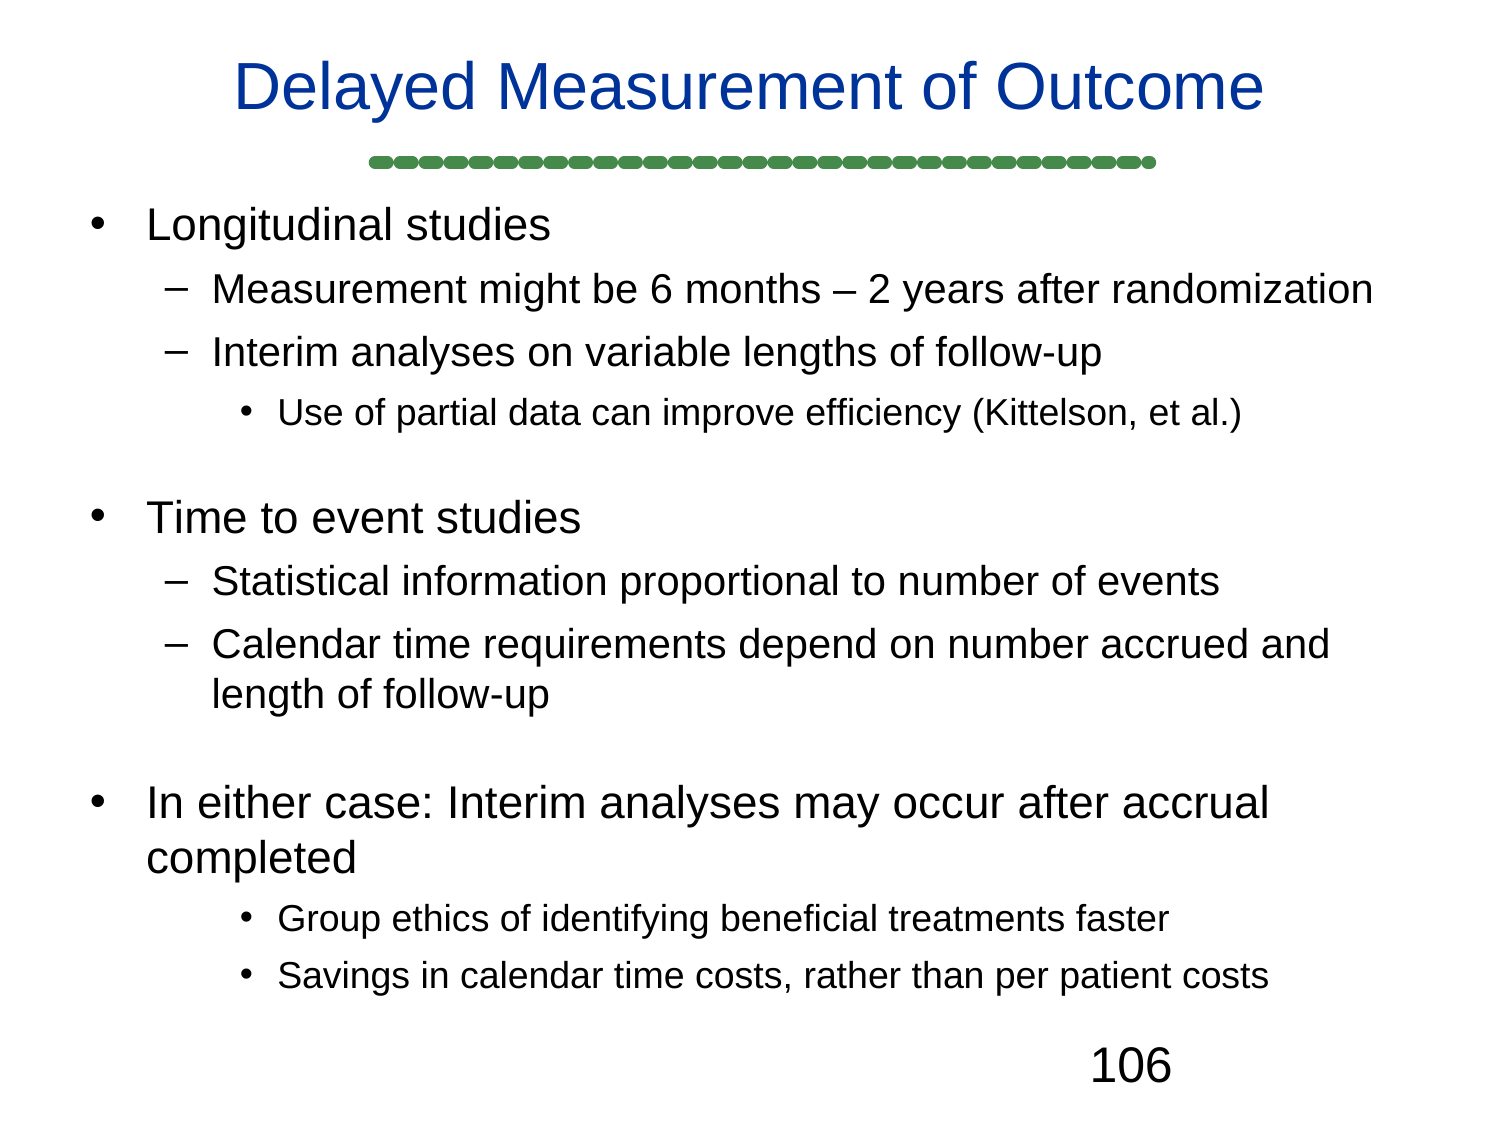

# Delayed Measurement of Outcome
Longitudinal studies
Measurement might be 6 months – 2 years after randomization
Interim analyses on variable lengths of follow-up
Use of partial data can improve efficiency (Kittelson, et al.)
Time to event studies
Statistical information proportional to number of events
Calendar time requirements depend on number accrued and length of follow-up
In either case: Interim analyses may occur after accrual completed
Group ethics of identifying beneficial treatments faster
Savings in calendar time costs, rather than per patient costs
106